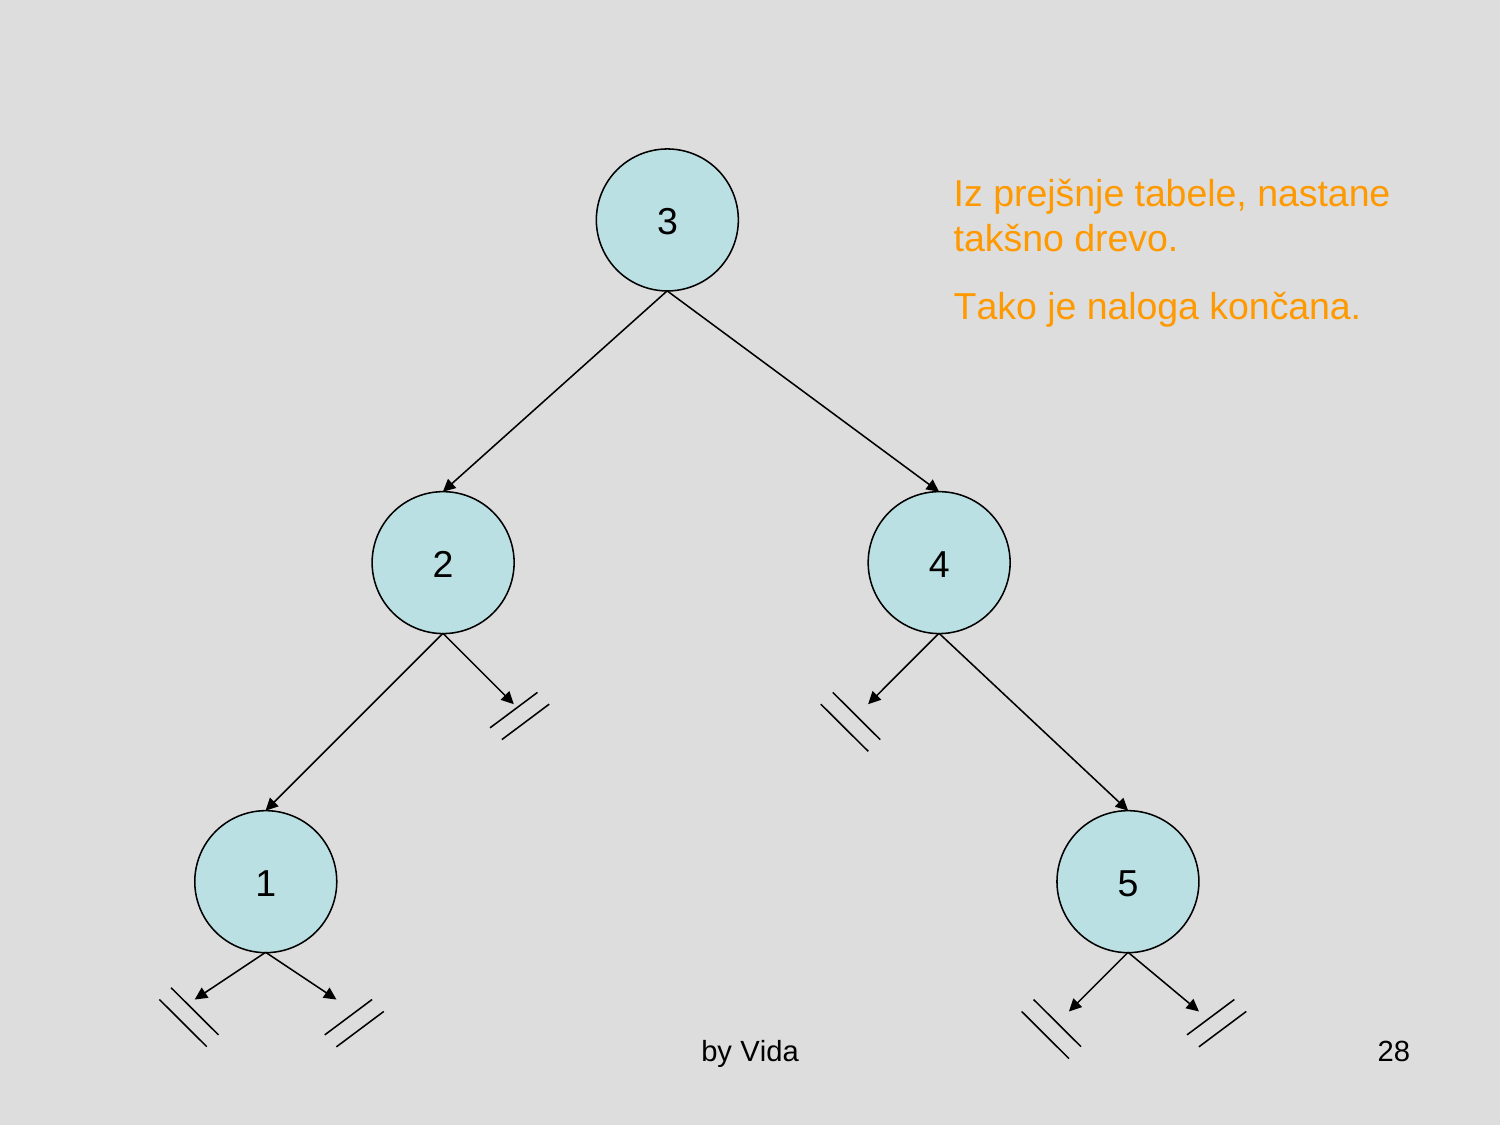

3
Iz prejšnje tabele, nastane takšno drevo.
Tako je naloga končana.
2
4
1
5
by Vida